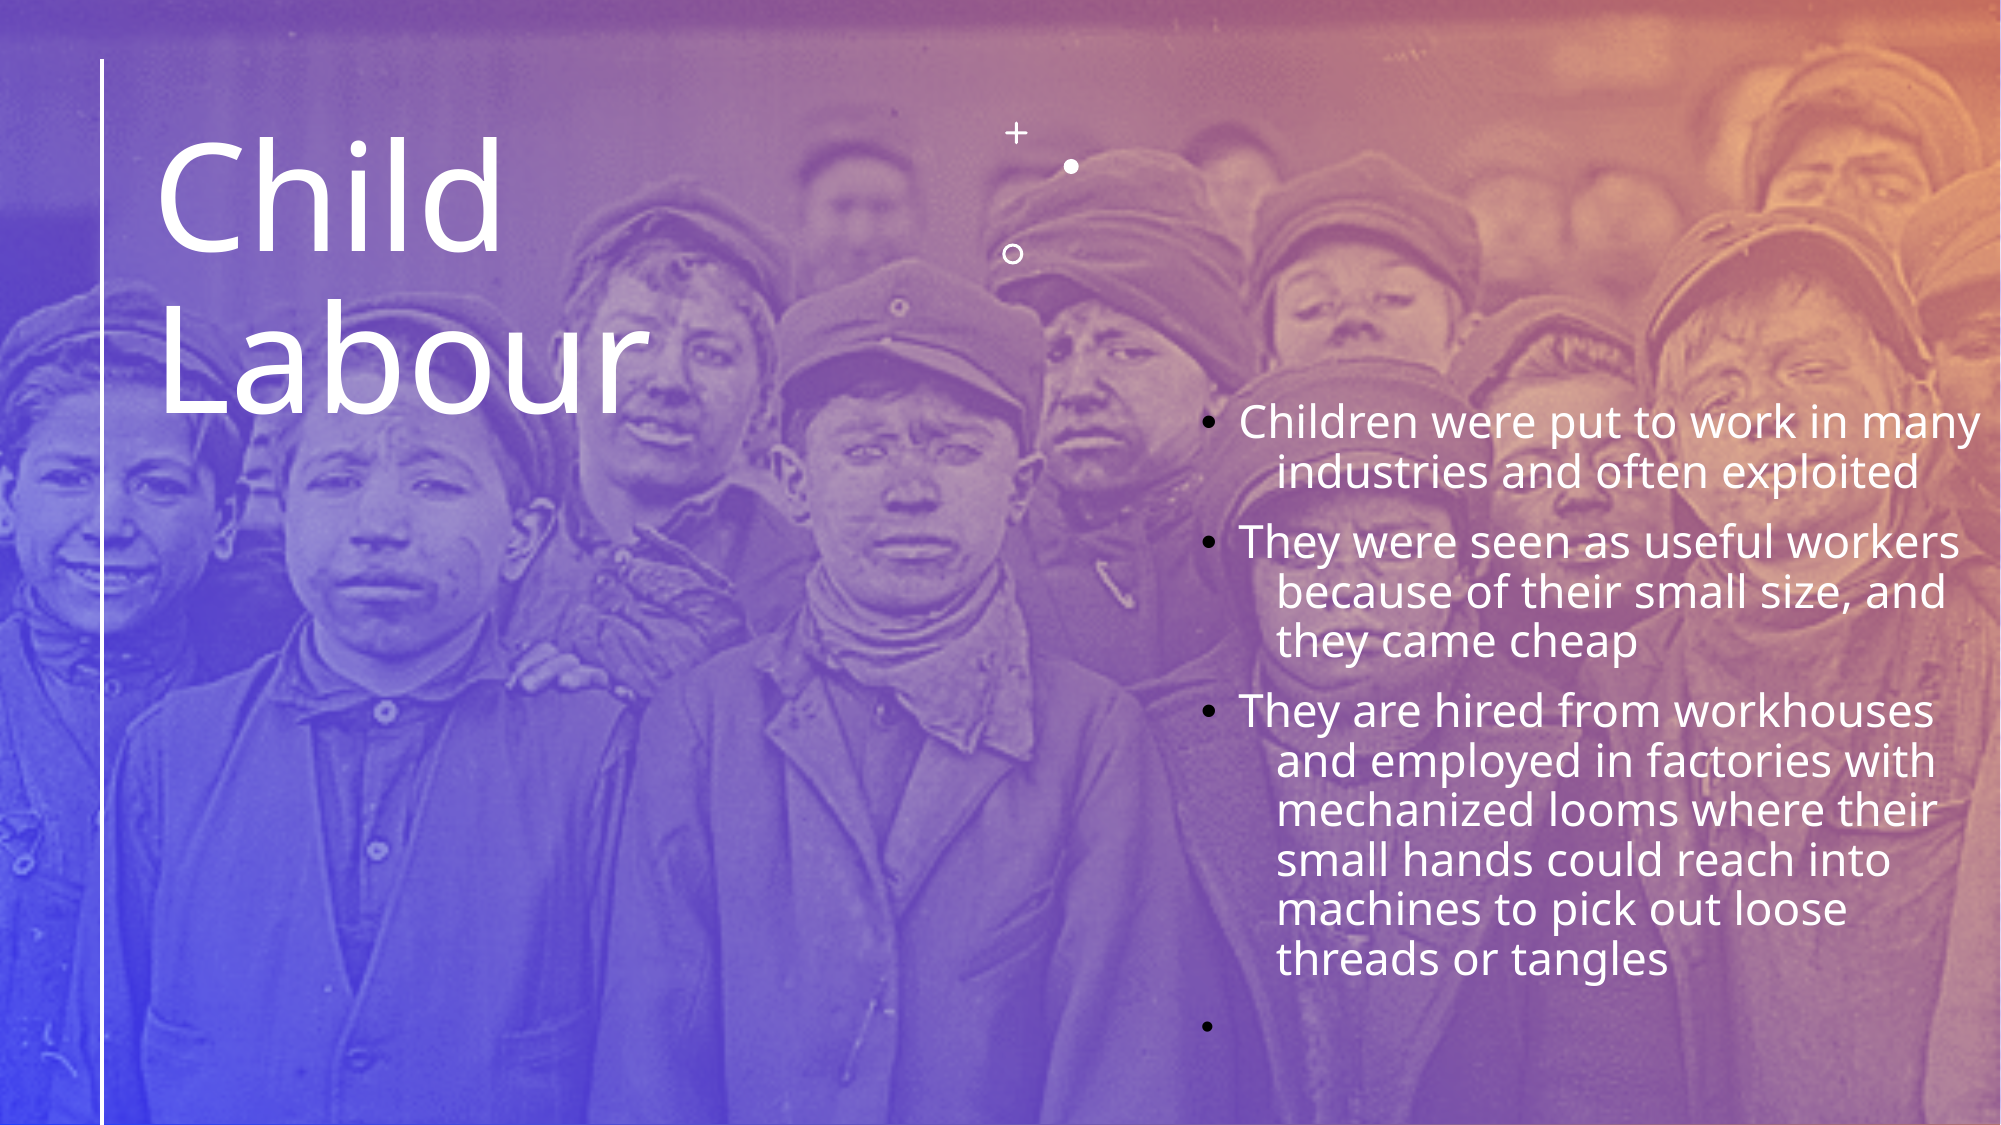

# Child Labour
Children were put to work in many industries and often exploited
They were seen as useful workers because of their small size, and they came cheap
They are hired from workhouses and employed in factories with mechanized looms where their small hands could reach into machines to pick out loose threads or tangles